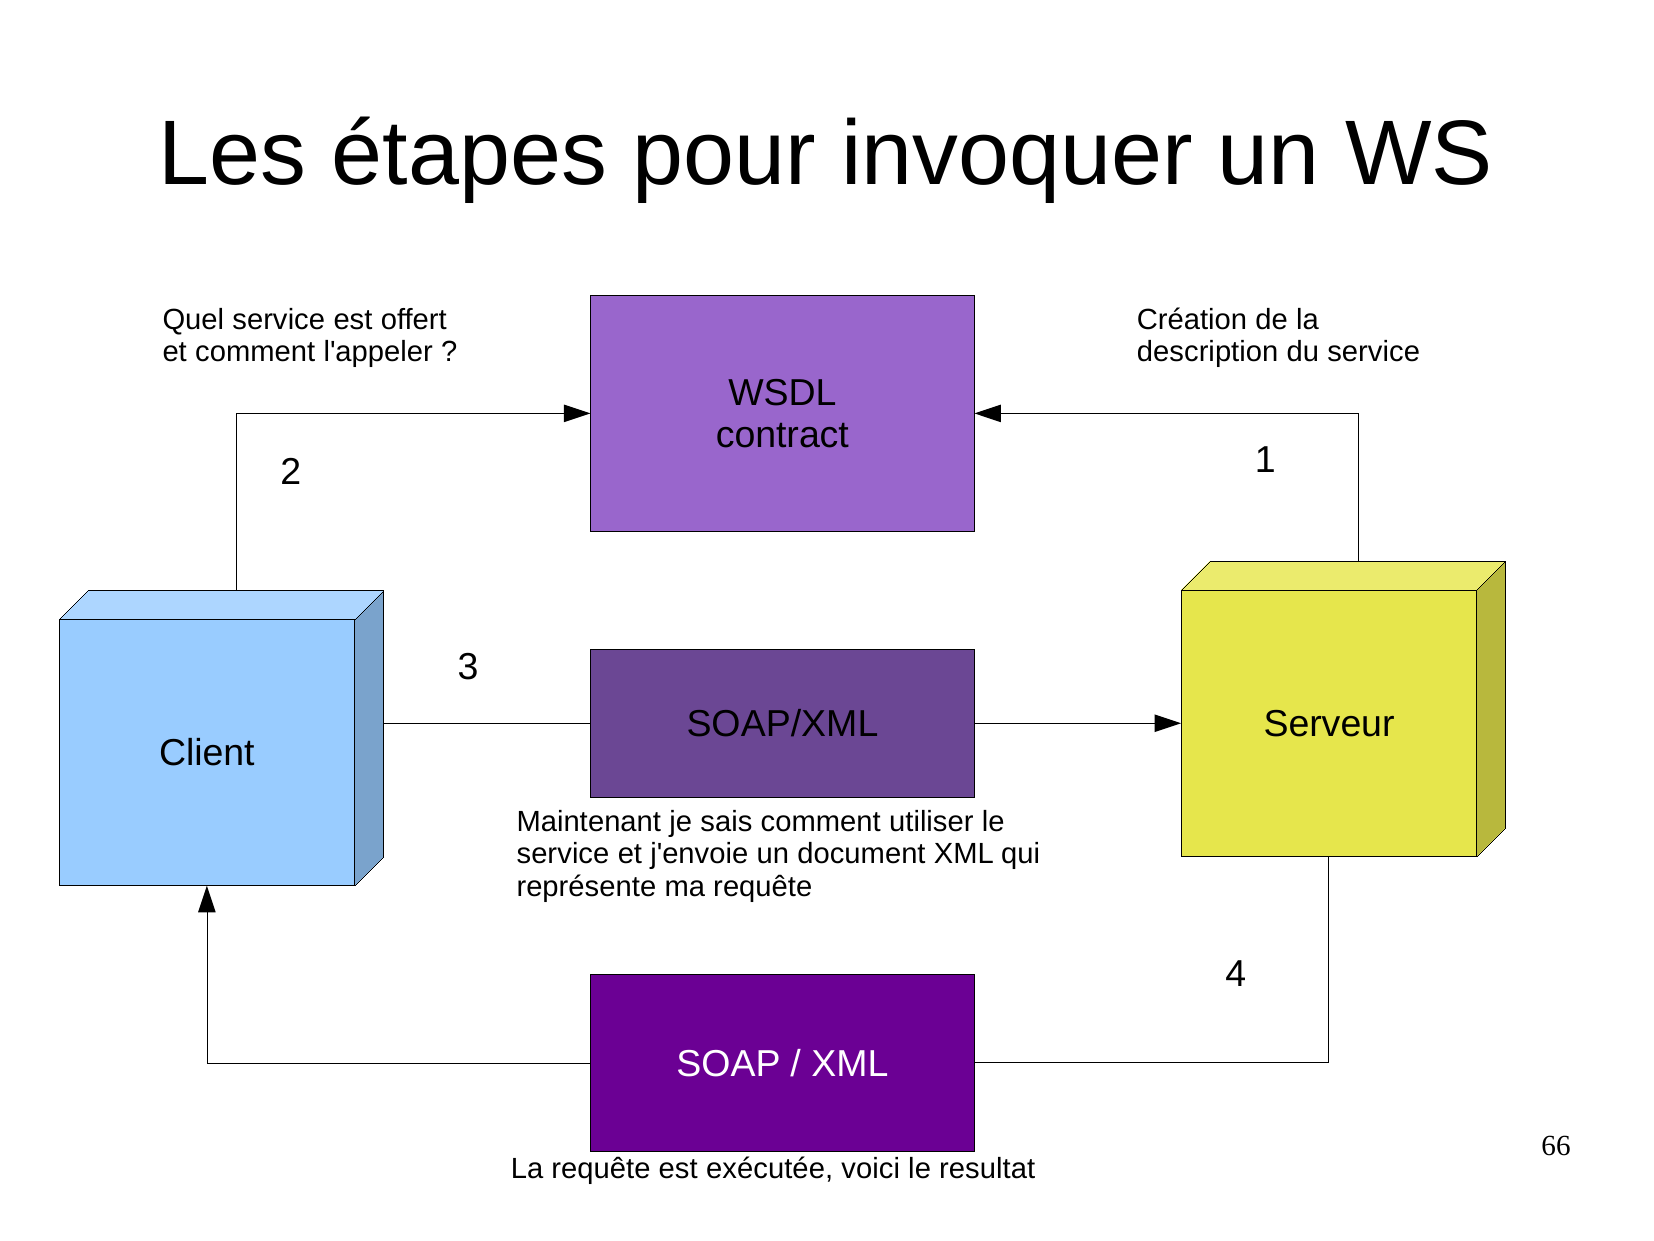

# Les étapes pour invoquer un WS
Quel service est offert
et comment l'appeler ?
WSDL
contract
Création de la description du service
1
2
Serveur
Client
3
SOAP/XML
Maintenant je sais comment utiliser le service et j'envoie un document XML qui représente ma requête
4
SOAP / XML
66
La requête est exécutée, voici le resultat